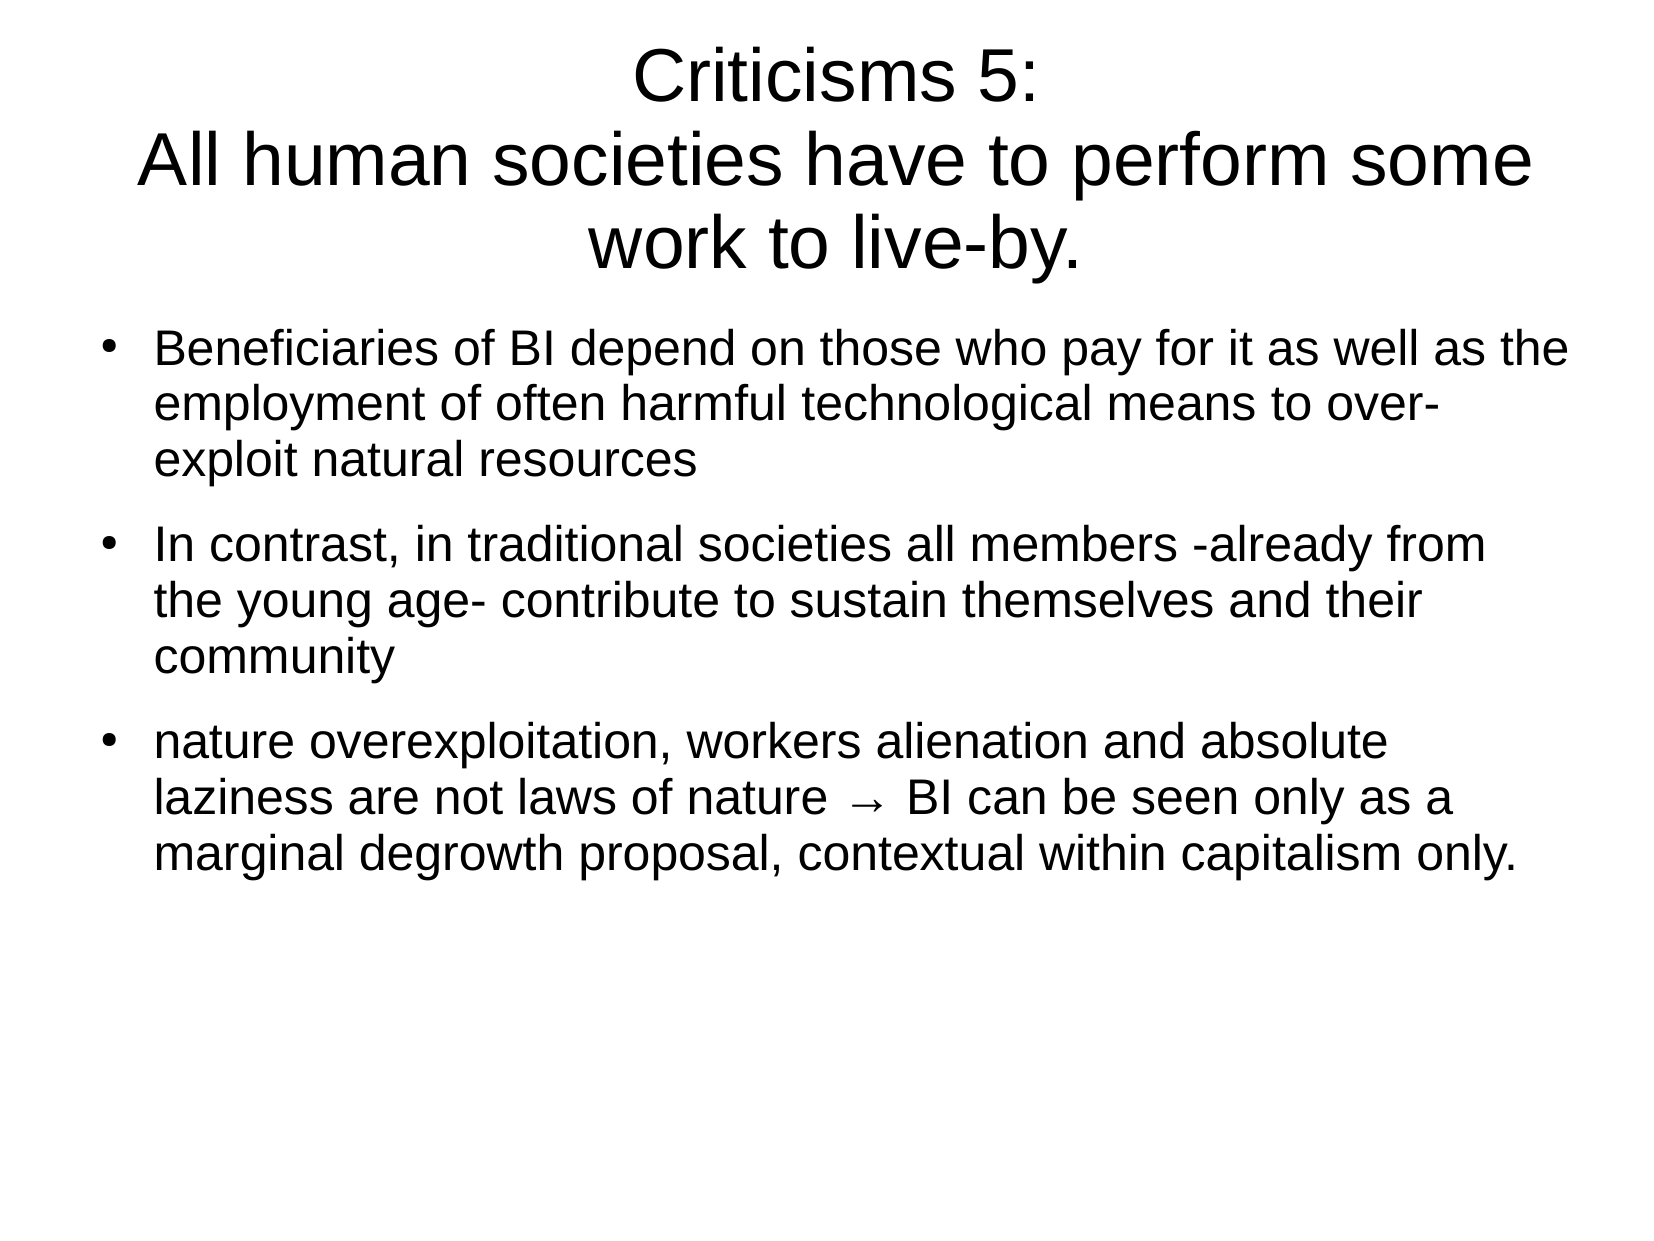

Criticisms 5:
All human societies have to perform some work to live-by.
# Beneficiaries of BI depend on those who pay for it as well as the employment of often harmful technological means to over-exploit natural resources
In contrast, in traditional societies all members -already from the young age- contribute to sustain themselves and their community
nature overexploitation, workers alienation and absolute laziness are not laws of nature → BI can be seen only as a marginal degrowth proposal, contextual within capitalism only.